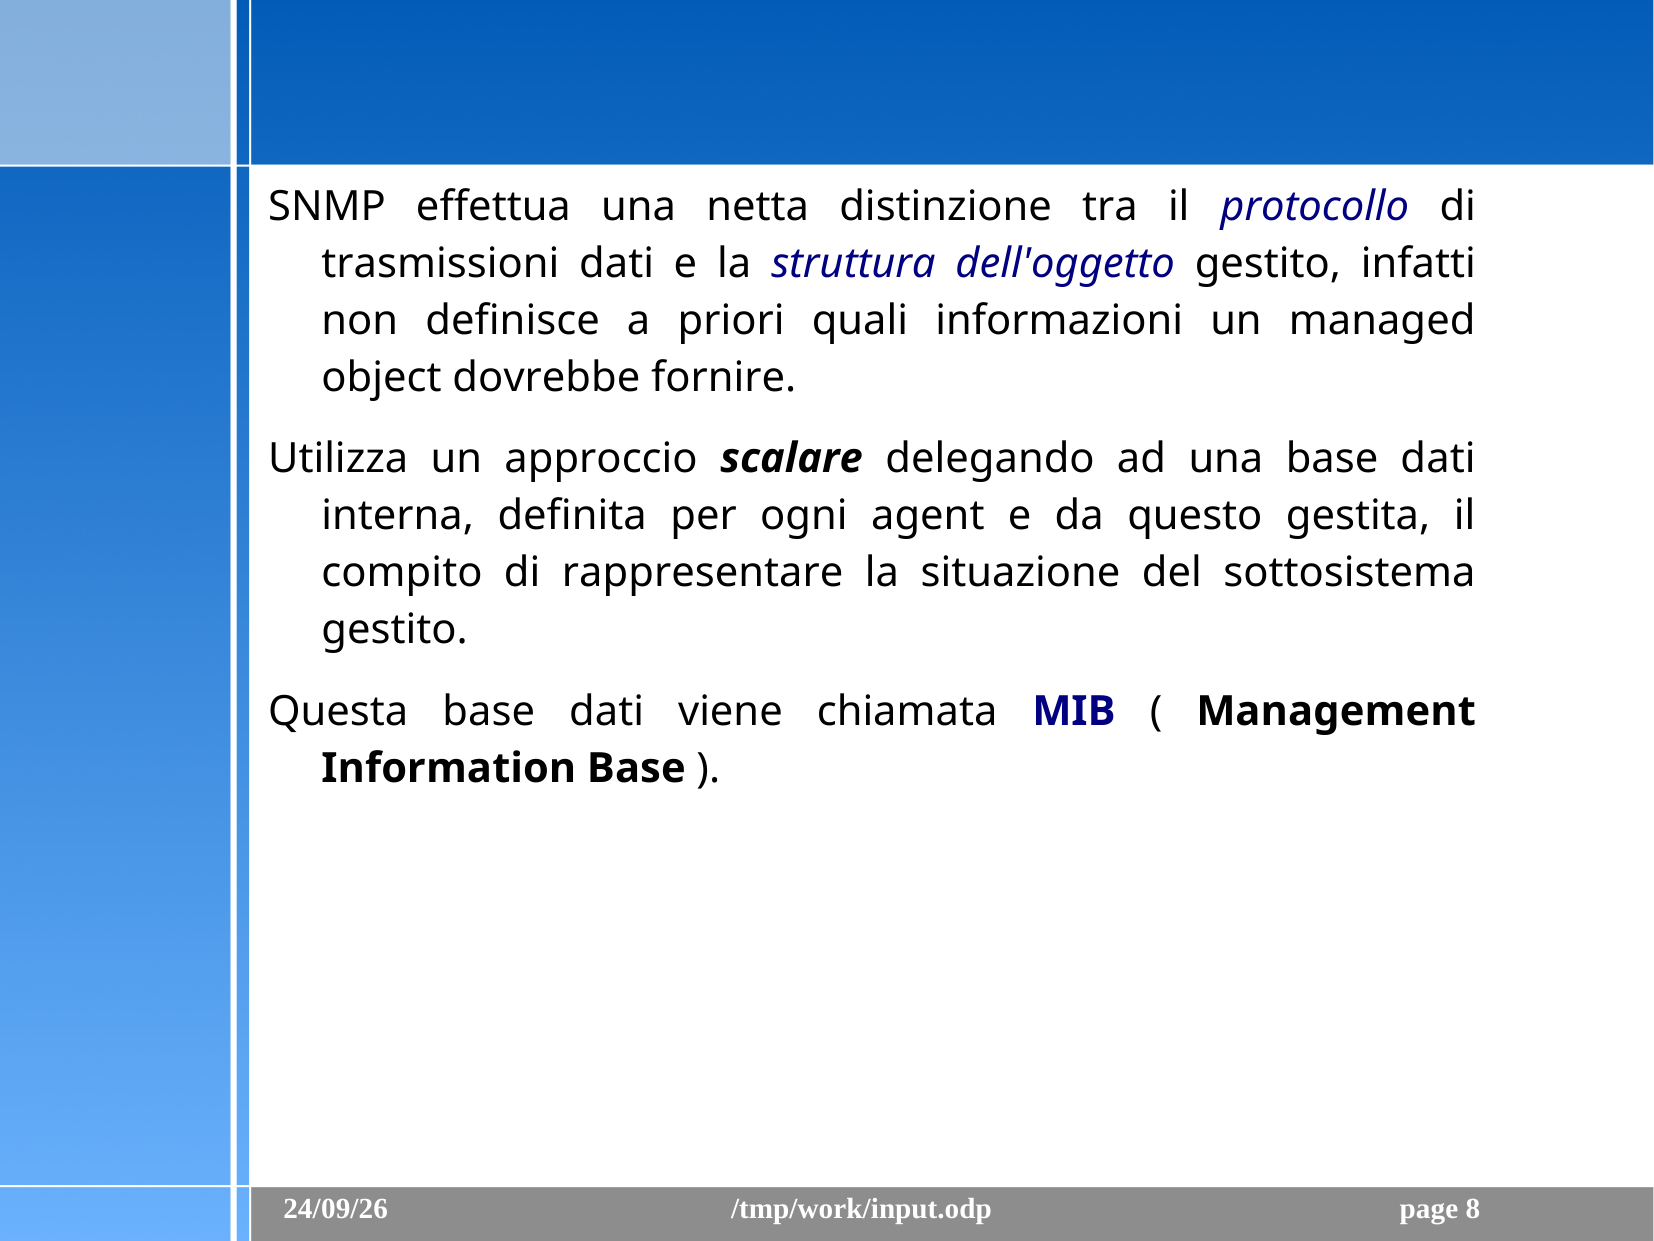

#
SNMP effettua una netta distinzione tra il protocollo di trasmissioni dati e la struttura dell'oggetto gestito, infatti non definisce a priori quali informazioni un managed object dovrebbe fornire.
Utilizza un approccio scalare delegando ad una base dati interna, definita per ogni agent e da questo gestita, il compito di rappresentare la situazione del sottosistema gestito.
Questa base dati viene chiamata MIB ( Management Information Base ).